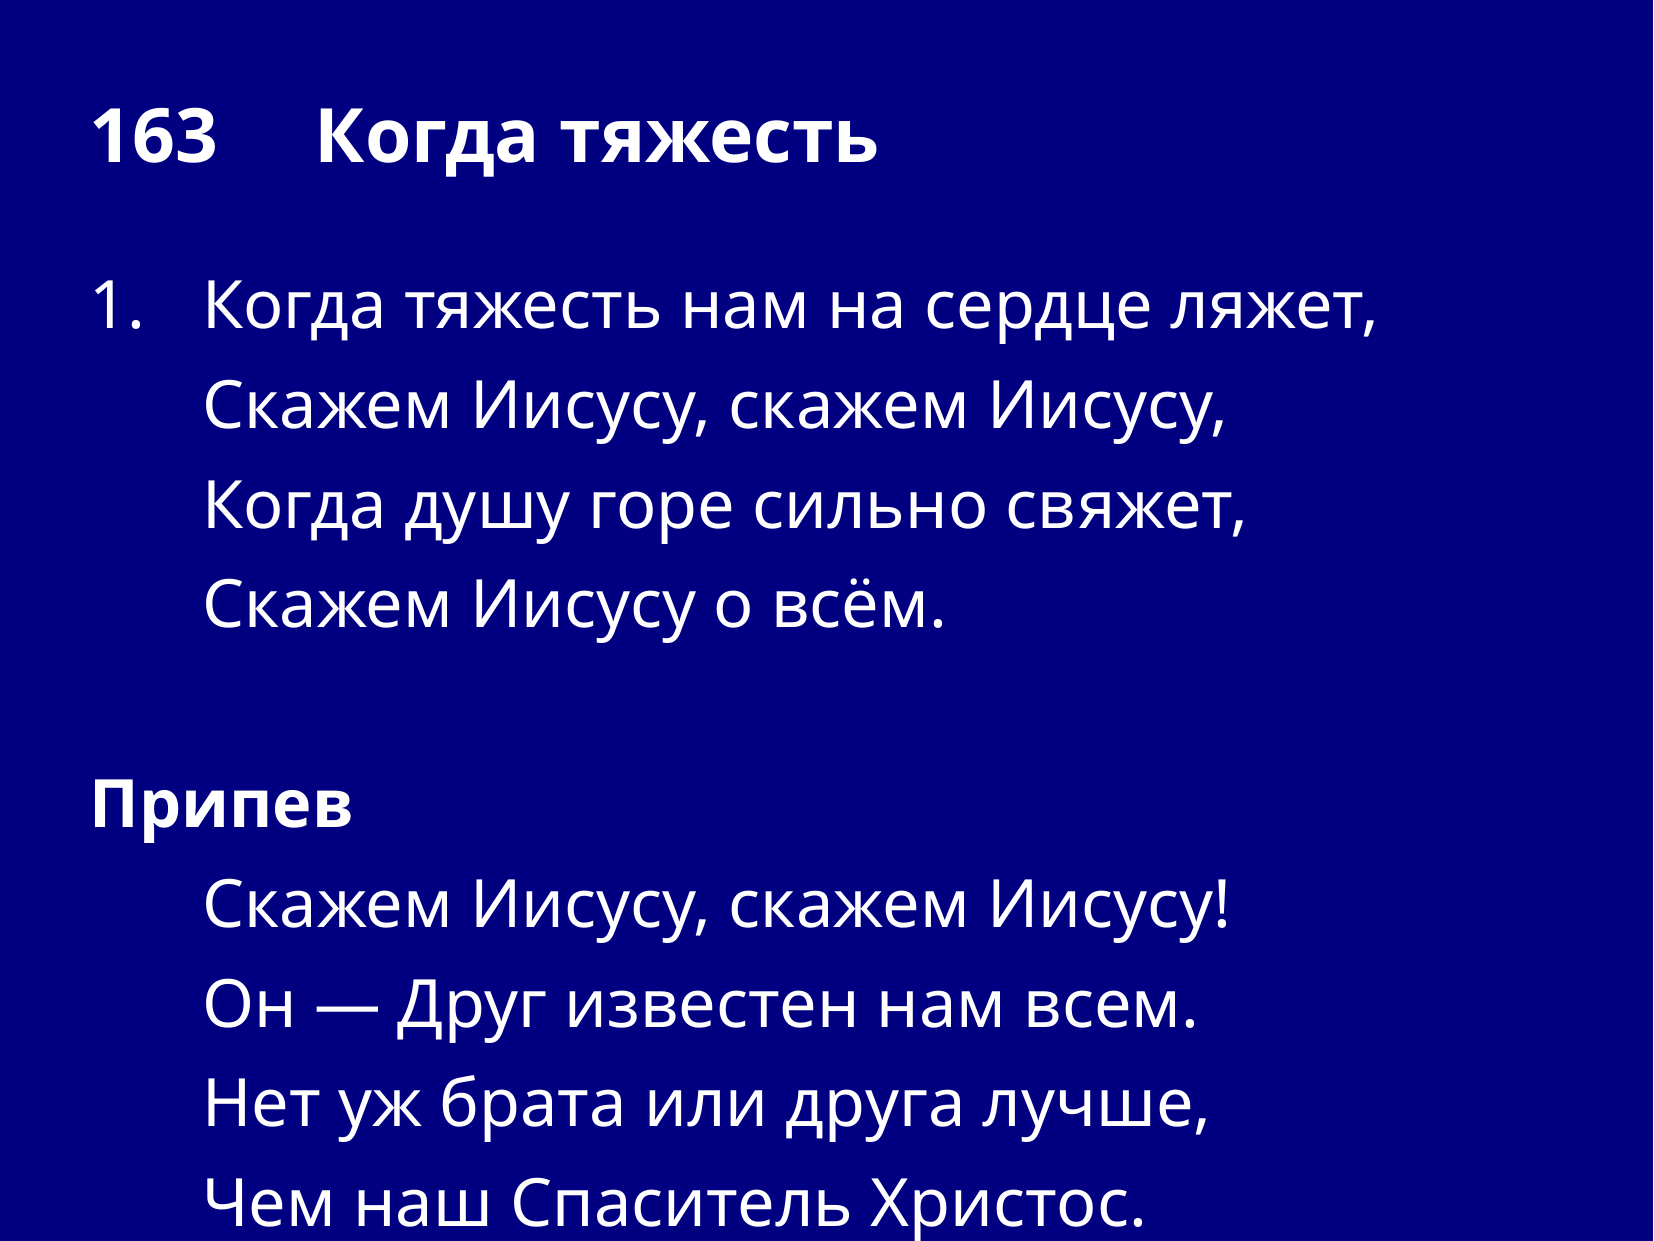

163	Когда тяжесть
1.	Когда тяжесть нам на сердце ляжет,
	Скажем Иисусу, скажем Иисусу,
	Когда душу горе сильно свяжет,
	Скажем Иисусу о всём.
Припев
	Скажем Иисусу, скажем Иисусу!
	Он — Друг известен нам всем.
	Нет уж брата или друга лучше,
	Чем наш Спаситель Христос.